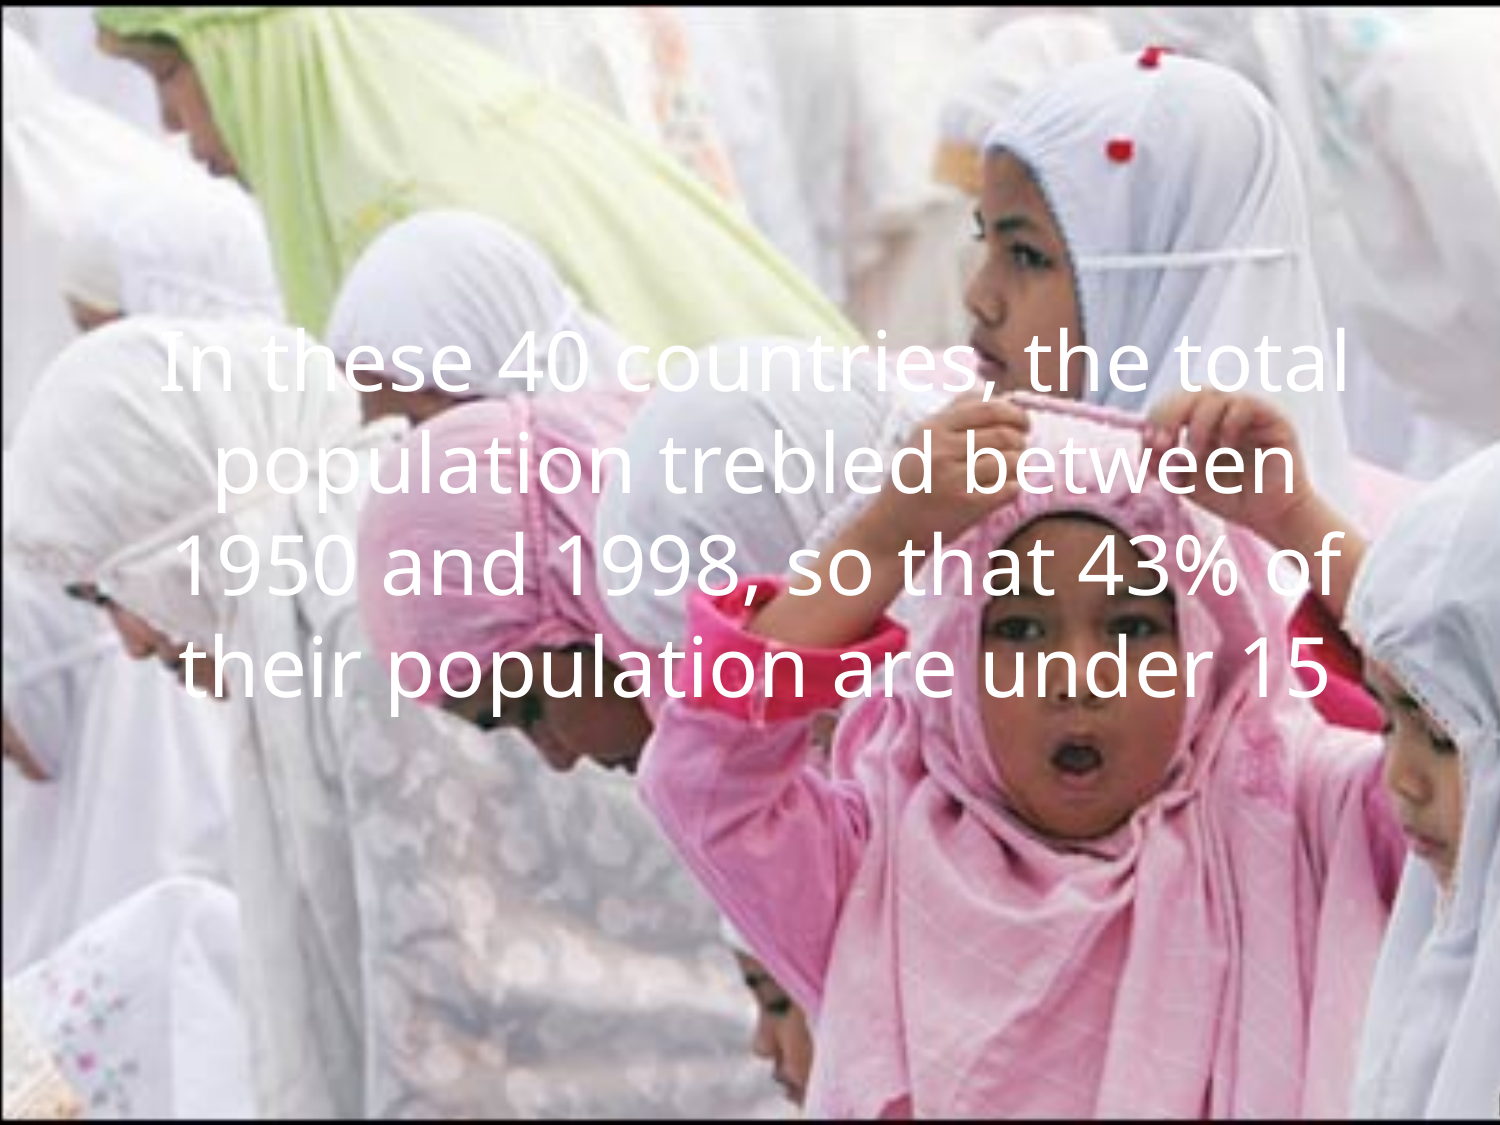

In these 40 countries, the total population trebled between 1950 and 1998, so that 43% of their population are under 15